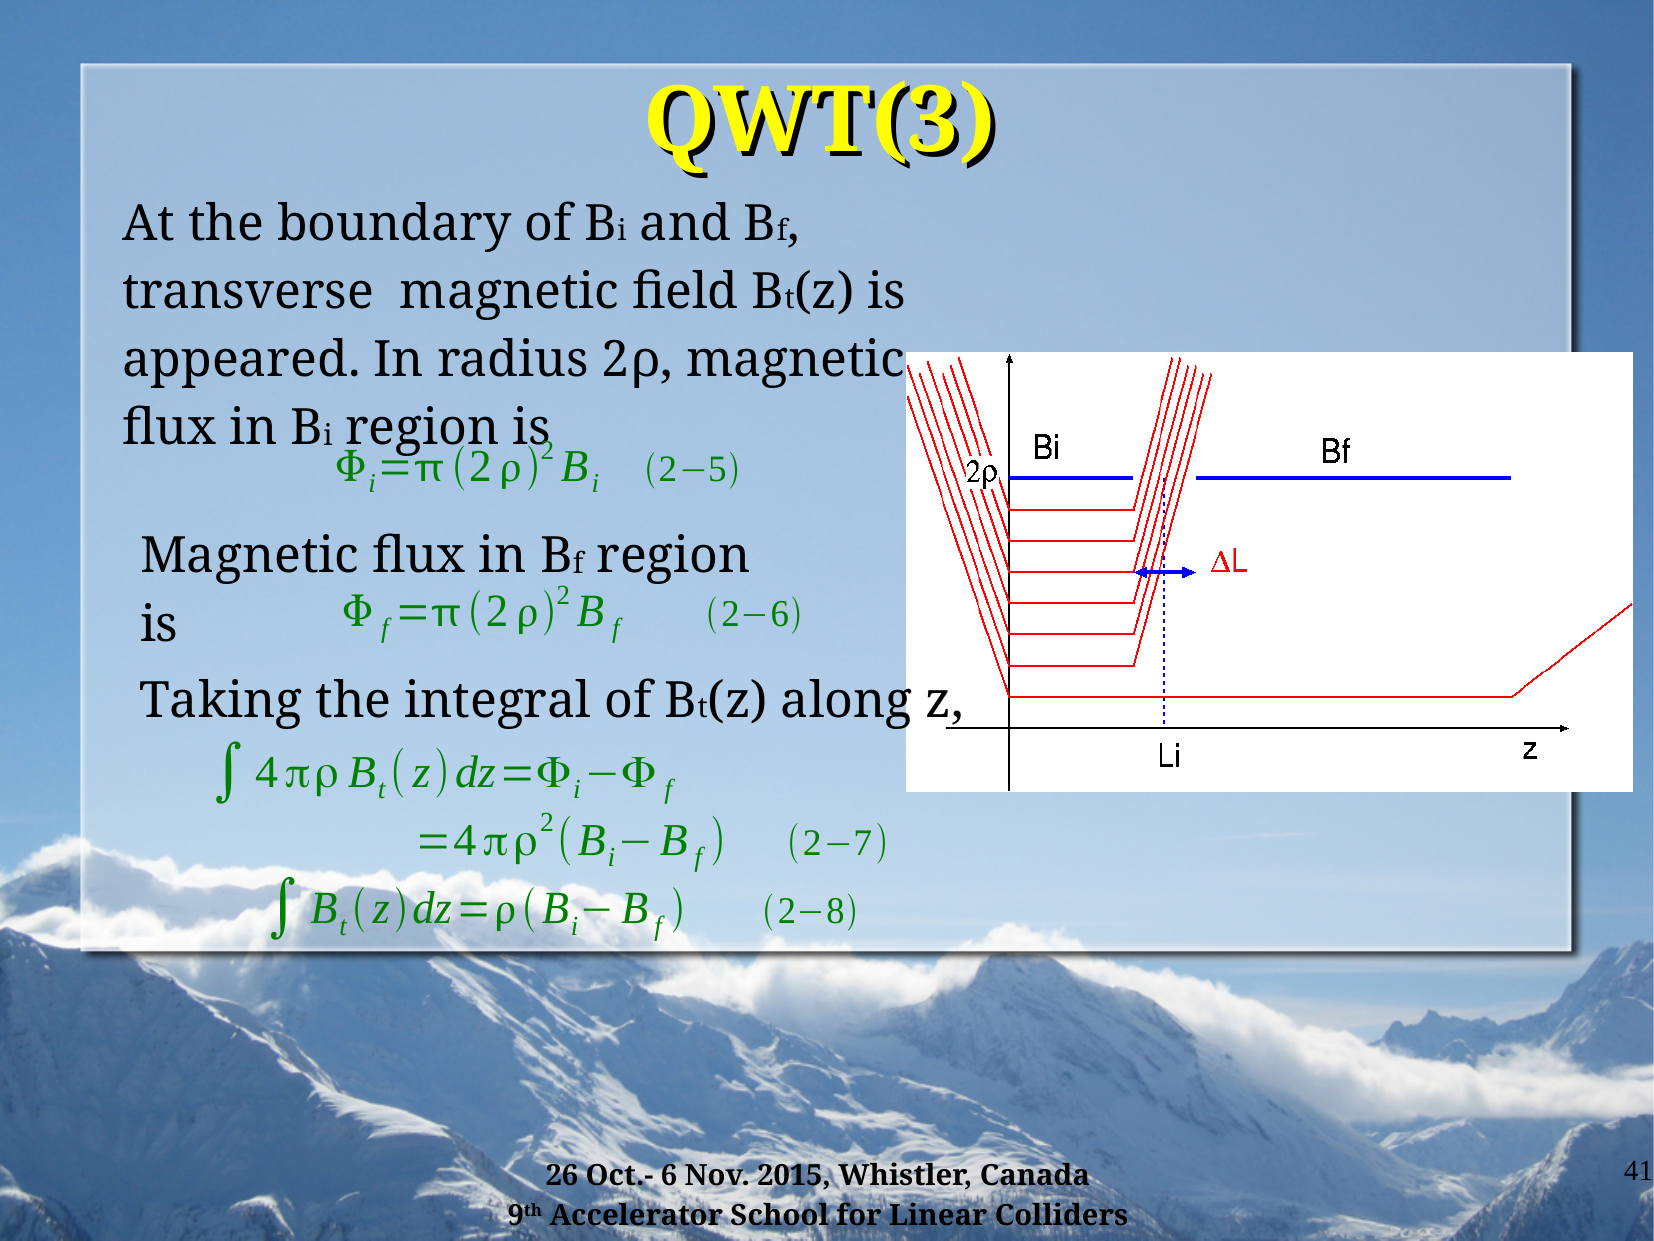

# QWT(3)
At the boundary of Bi and Bf, transverse magnetic field Bt(z) is appeared. In radius 2ρ, magnetic flux in Bi region is
Magnetic flux in Bf region is
Taking the integral of Bt(z) along z,
41